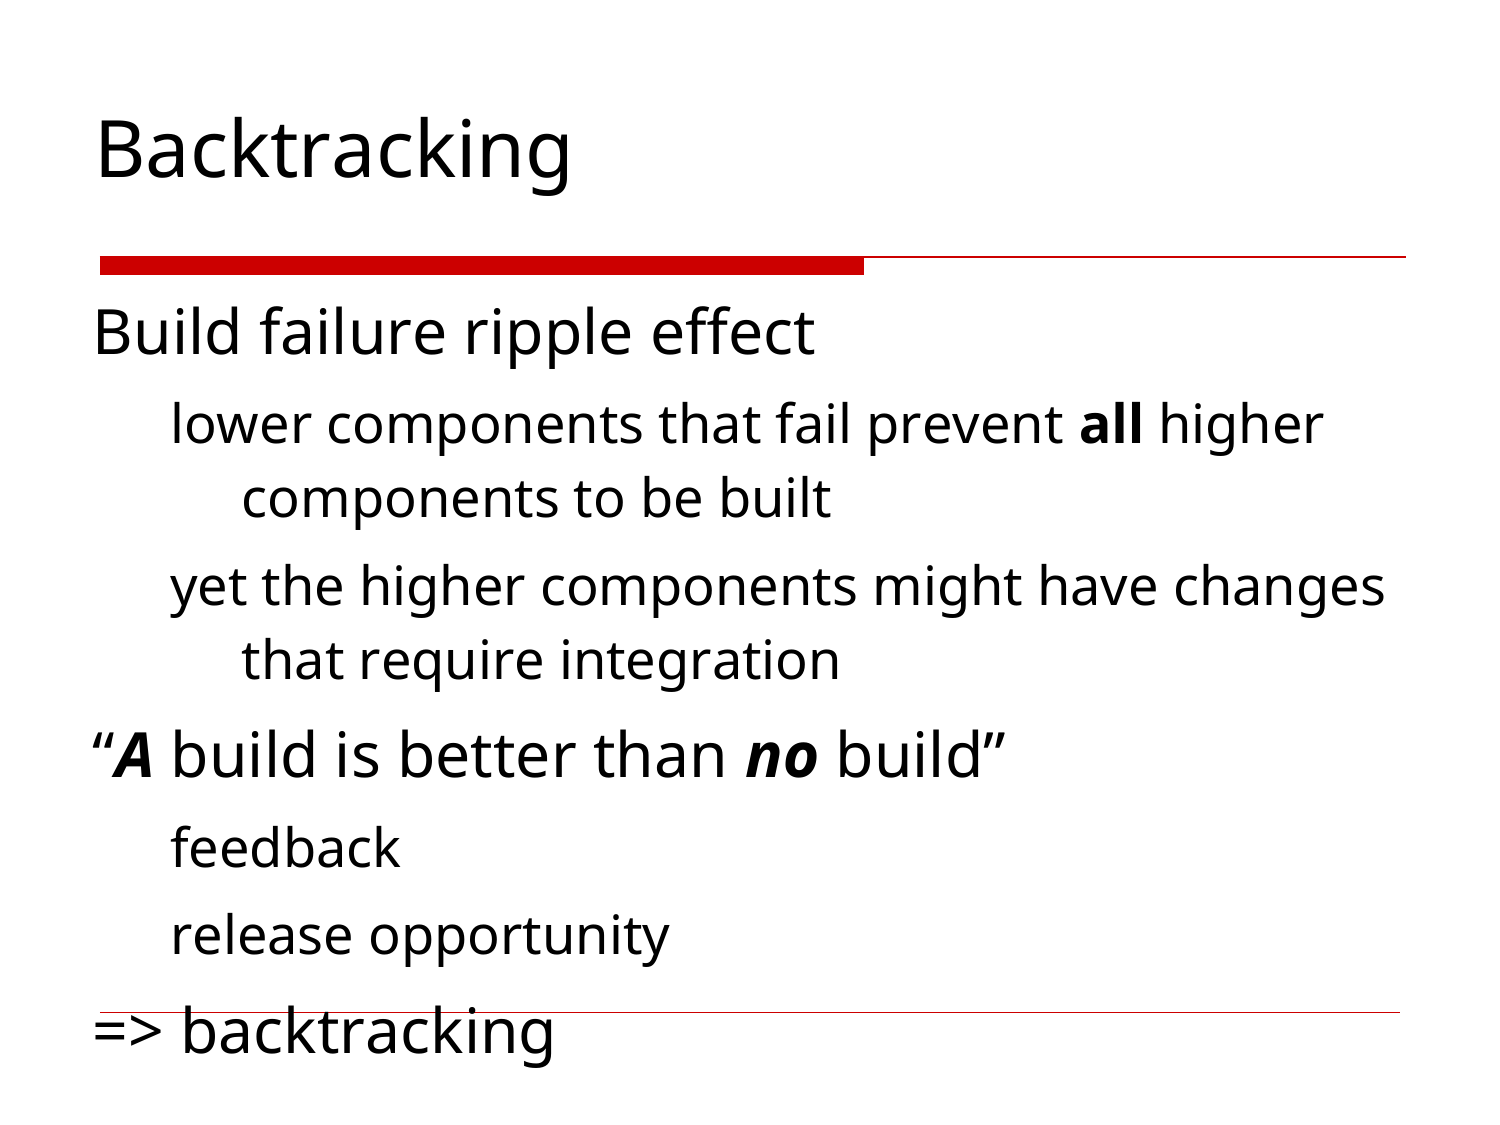

# Backtracking
Build failure ripple effect
lower components that fail prevent all higher components to be built
yet the higher components might have changes that require integration
“A build is better than no build”
feedback
release opportunity
=> backtracking